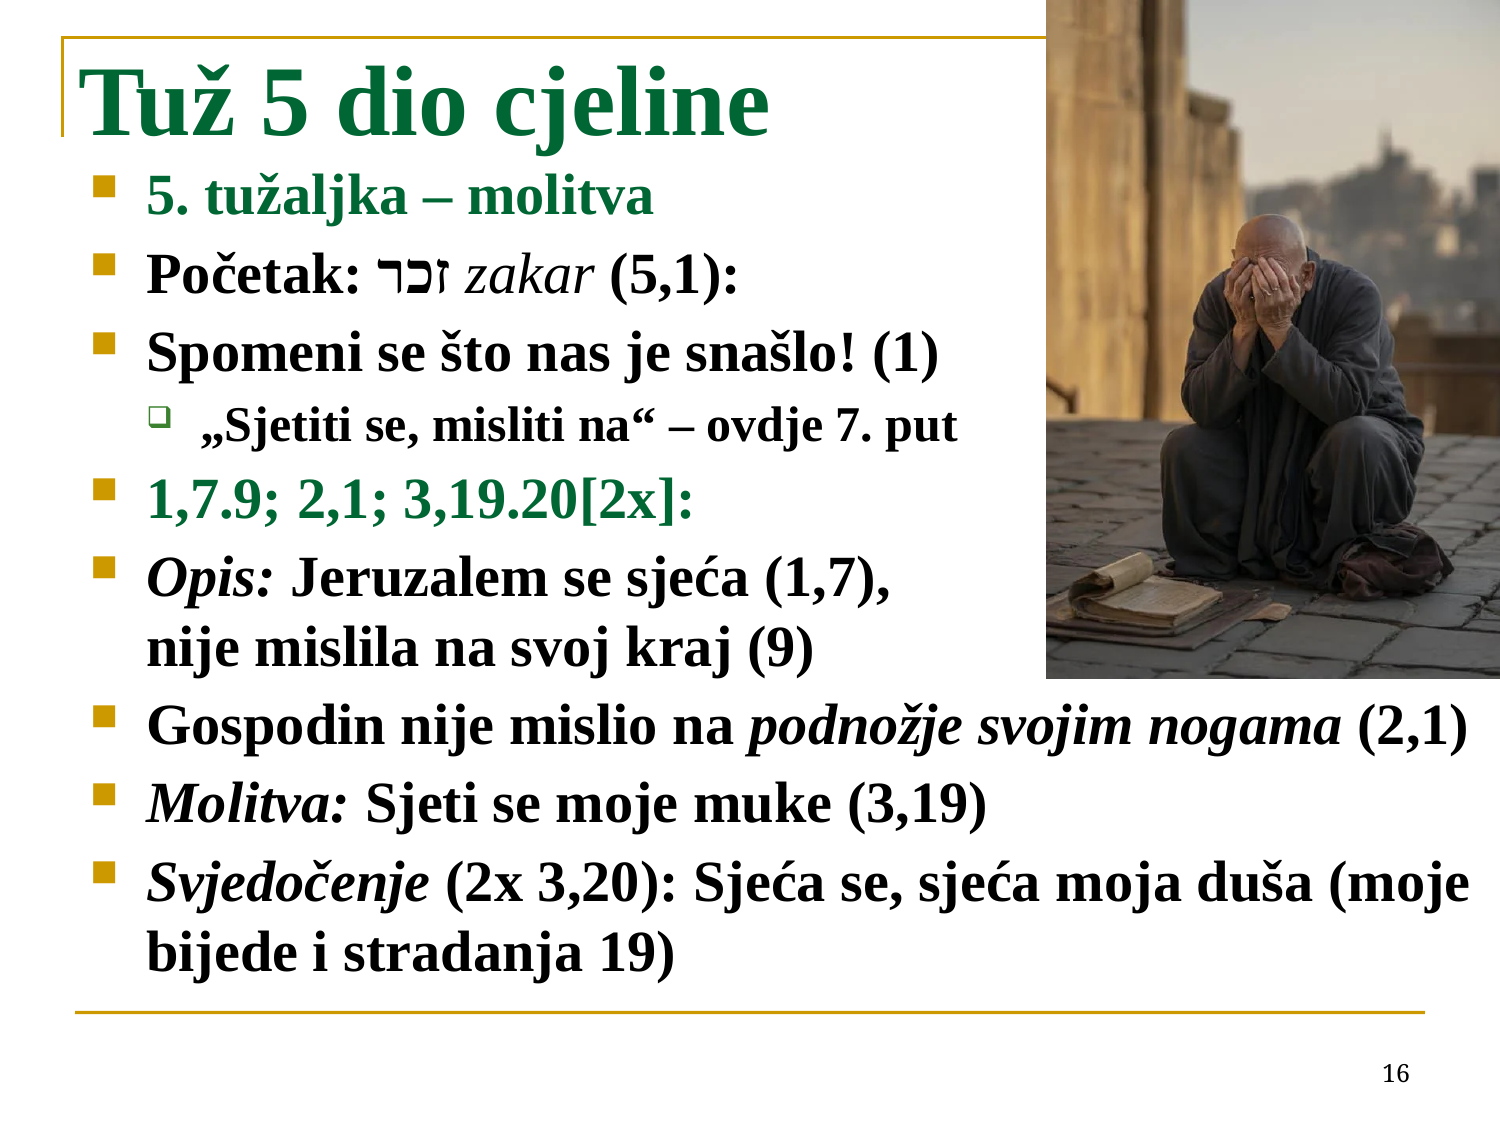

# Tuž 5 dio cjeline
5. tužaljka – molitva
Početak: זכר zakar (5,1):
Spomeni se što nas je snašlo! (1)
„Sjetiti se, misliti na“ – ovdje 7. put
1,7.9; 2,1; 3,19.20[2x]:
Opis: Jeruzalem se sjeća (1,7),
nije mislila na svoj kraj (9)
Gospodin nije mislio na podnožje svojim nogama (2,1)
Molitva: Sjeti se moje muke (3,19)
Svjedočenje (2x 3,20): Sjeća se, sjeća moja duša (moje bijede i stradanja 19)